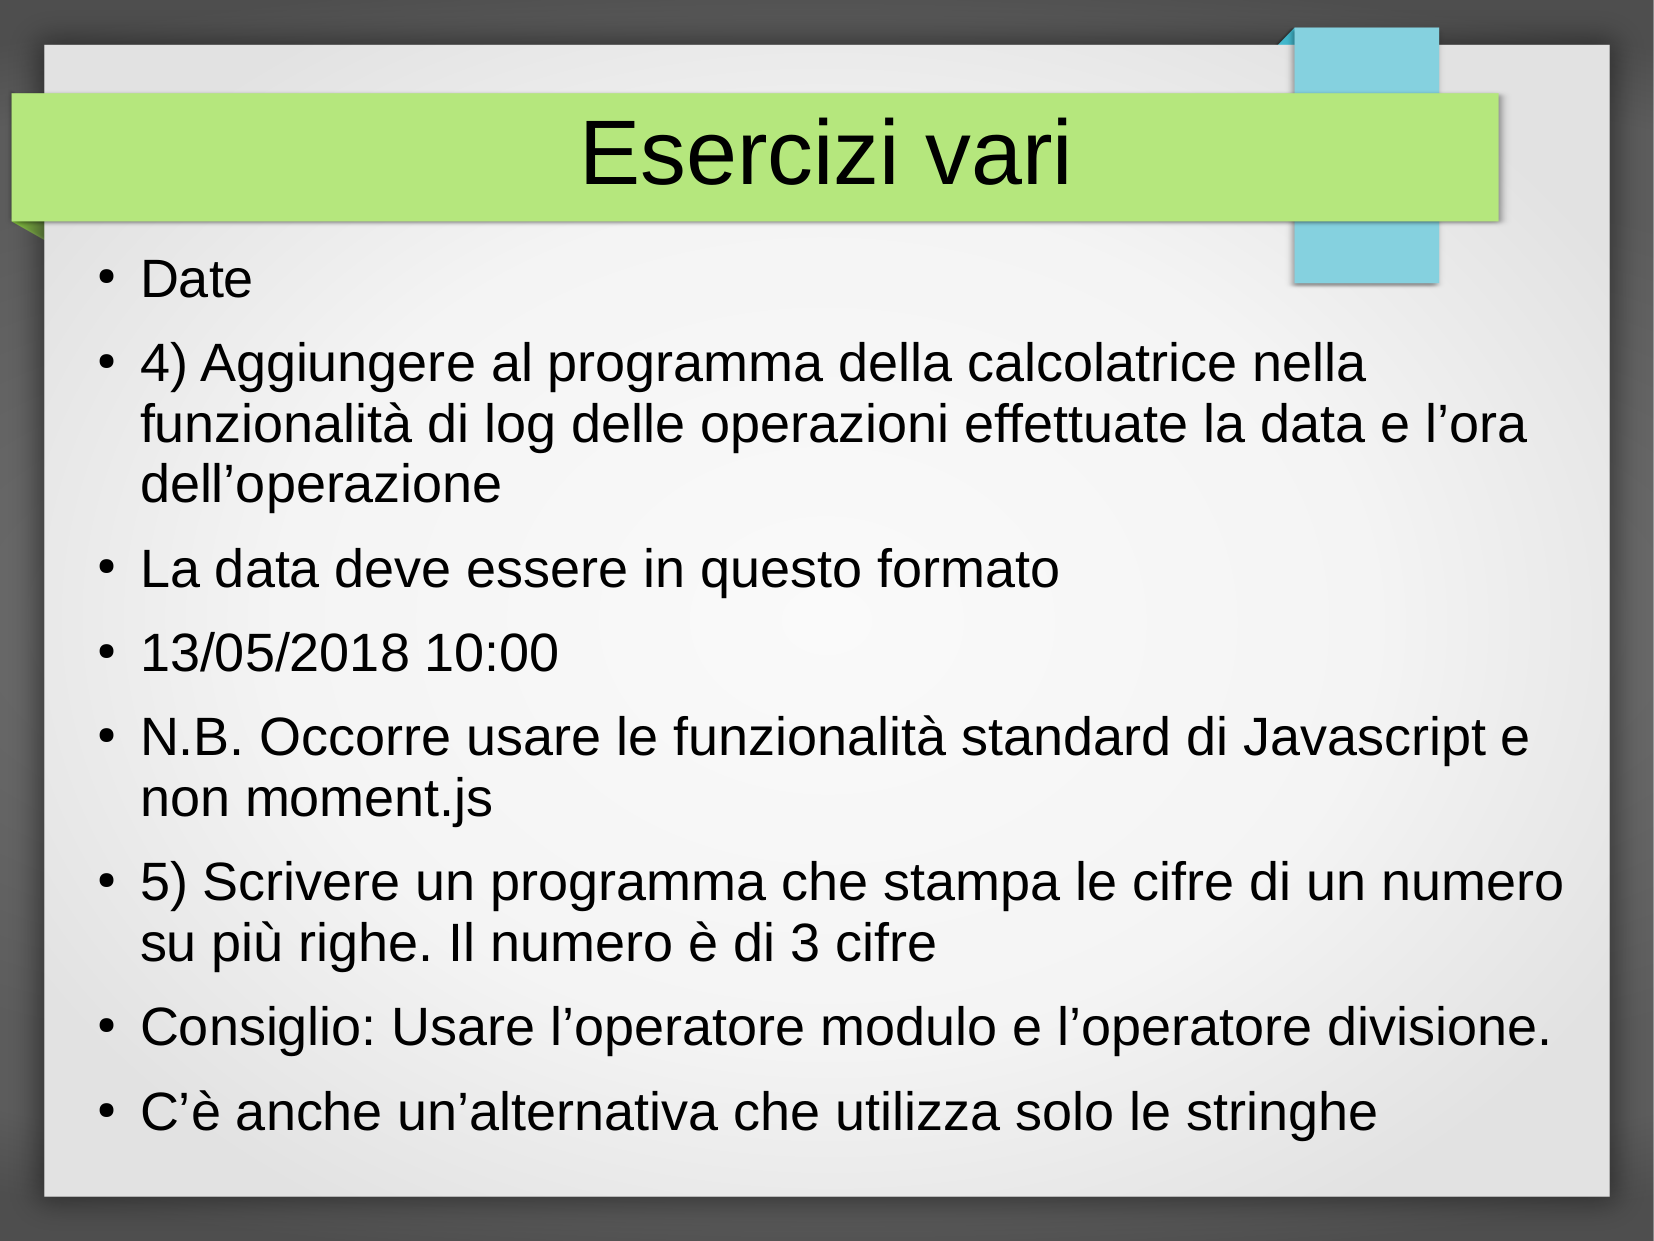

# Esercizi vari
Date
4) Aggiungere al programma della calcolatrice nella funzionalità di log delle operazioni effettuate la data e l’ora dell’operazione
La data deve essere in questo formato
13/05/2018 10:00
N.B. Occorre usare le funzionalità standard di Javascript e non moment.js
5) Scrivere un programma che stampa le cifre di un numero su più righe. Il numero è di 3 cifre
Consiglio: Usare l’operatore modulo e l’operatore divisione.
C’è anche un’alternativa che utilizza solo le stringhe